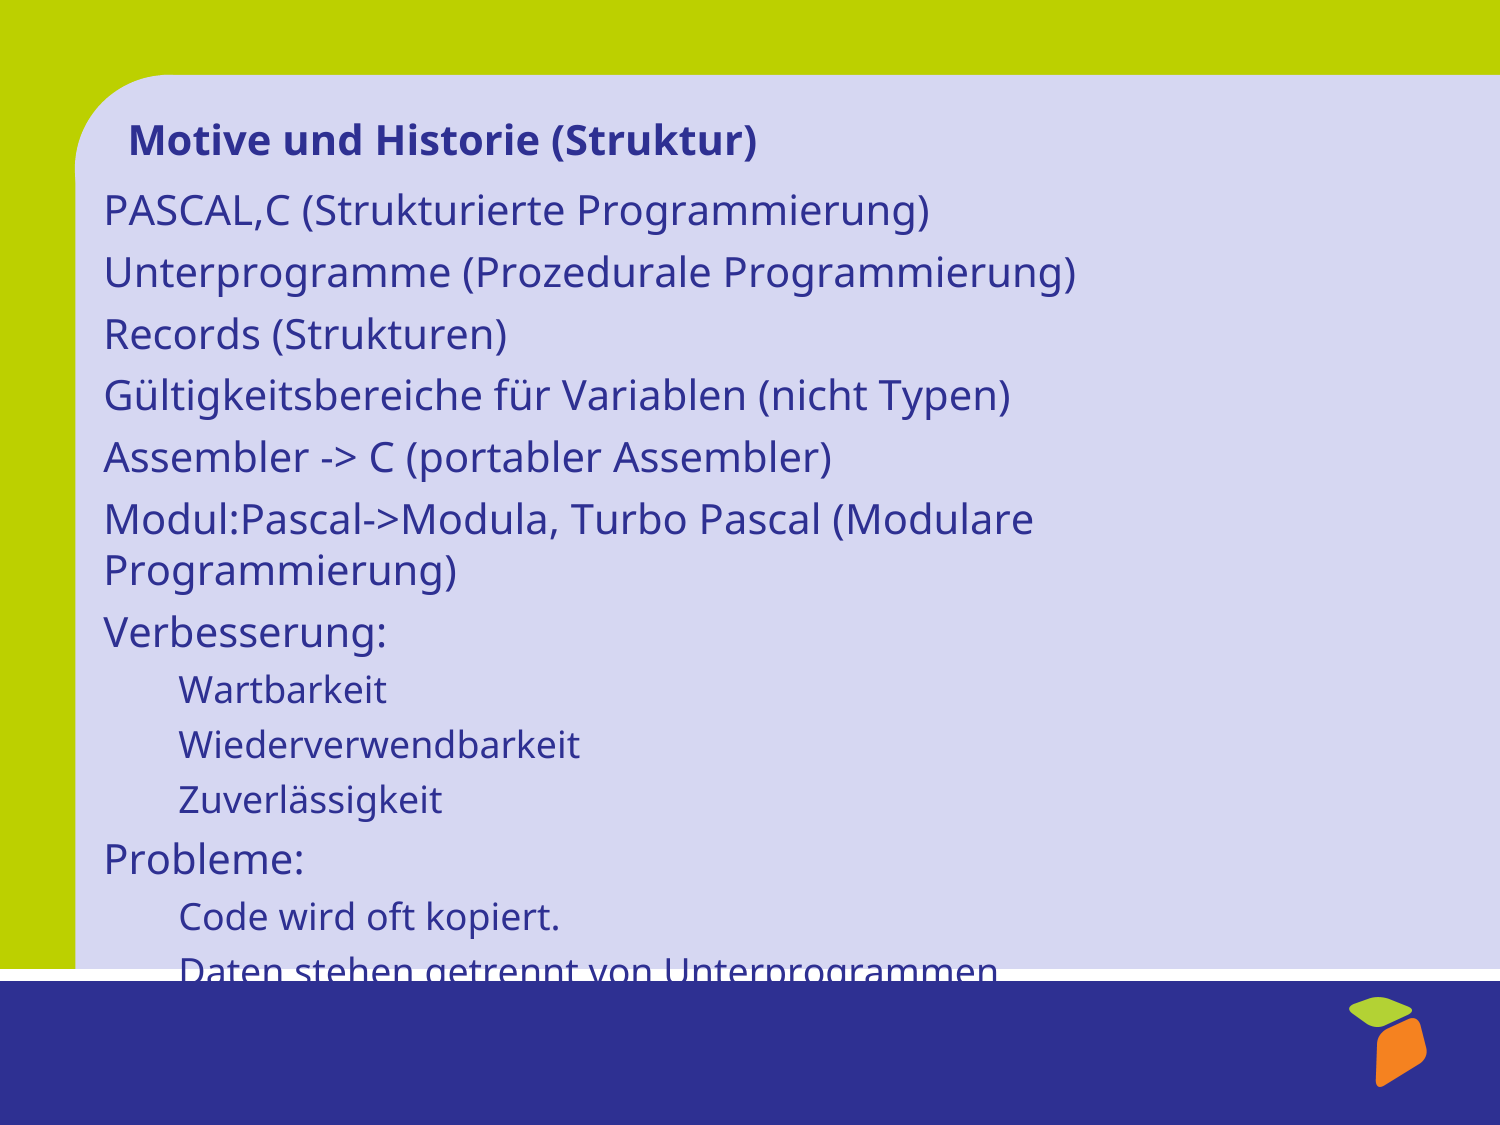

# Motive und Historie (Struktur)
PASCAL,C (Strukturierte Programmierung)
Unterprogramme (Prozedurale Programmierung)
Records (Strukturen)
Gültigkeitsbereiche für Variablen (nicht Typen)
Assembler -> C (portabler Assembler)
Modul:Pascal->Modula, Turbo Pascal (Modulare Programmierung)
Verbesserung:
Wartbarkeit
Wiederverwendbarkeit
Zuverlässigkeit
Probleme:
Code wird oft kopiert.
Daten stehen getrennt von Unterprogrammen
viele Programmiermodelle verhindern Zusammenspiel von Unterprogrammen aus verschiedenen Quellen